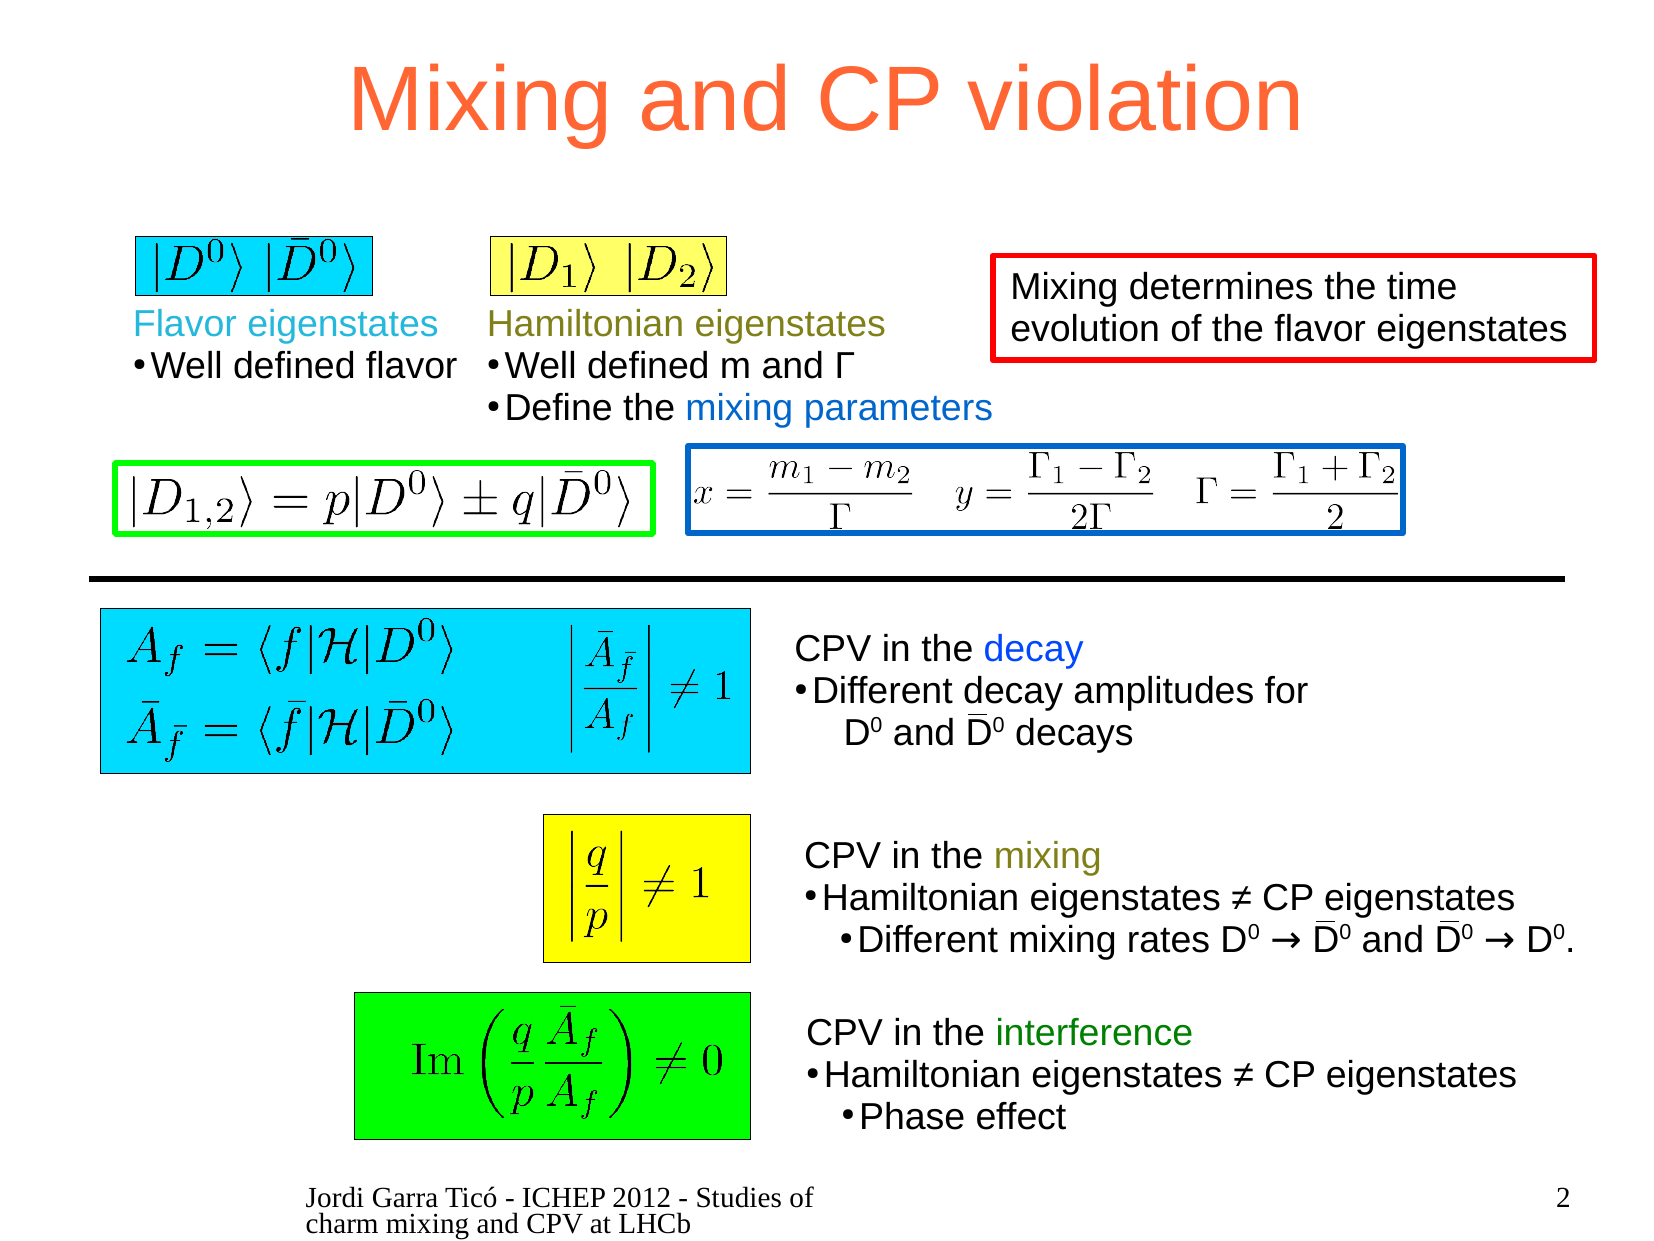

# Mixing and CP violation
Mixing determines the time evolution of the flavor eigenstates
Flavor eigenstates
Well defined flavor
Hamiltonian eigenstates
Well defined m and Γ
Define the mixing parameters
CPV in the decay
Different decay amplitudes for
 D0 and D0 decays
CPV in the mixing
Hamiltonian eigenstates ≠ CP eigenstates
Different mixing rates D0 → D0 and D0 → D0.
CPV in the interference
Hamiltonian eigenstates ≠ CP eigenstates
Phase effect
Jordi Garra Ticó - ICHEP 2012 - Studies of charm mixing and CPV at LHCb
2